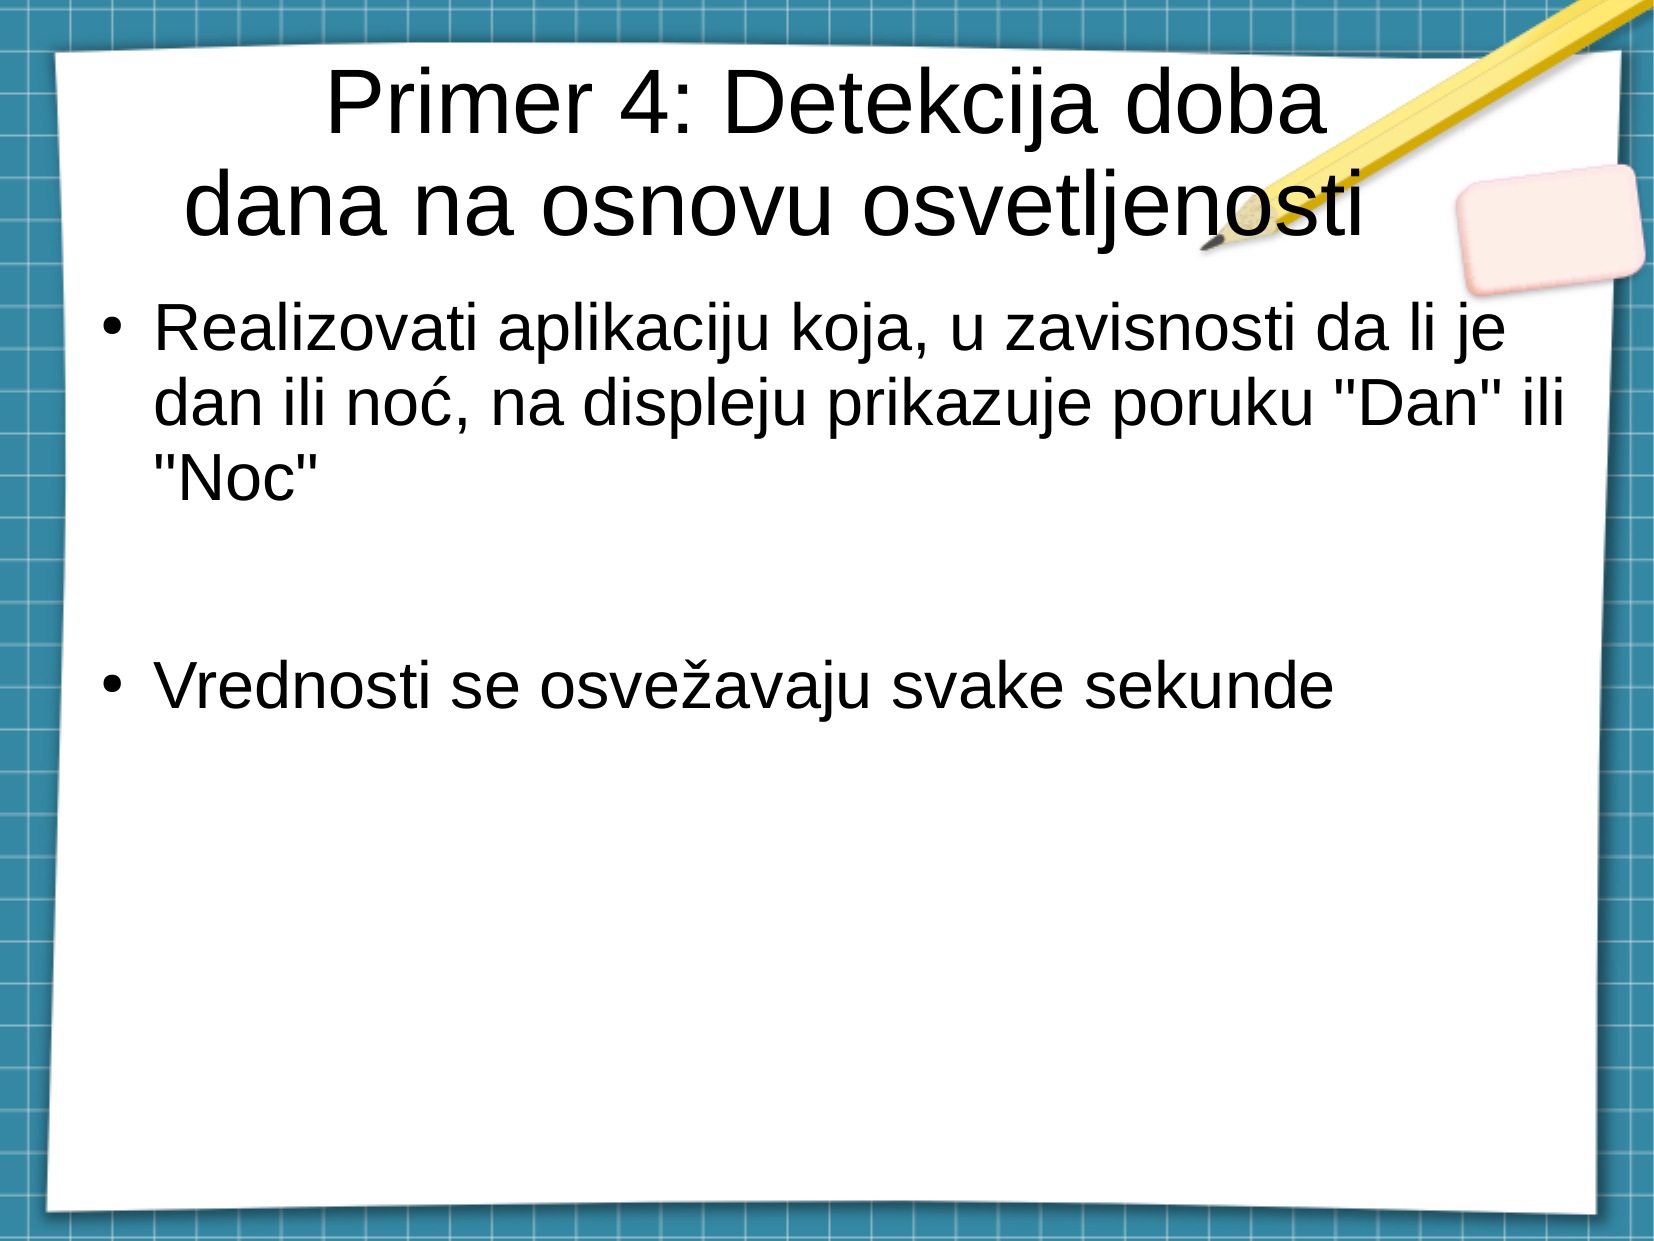

# Primer 4: Detekcija doba dana na osnovu osvetljenosti
Realizovati aplikaciju koja, u zavisnosti da li je dan ili noć, na displeju prikazuje poruku "Dan" ili "Noc"
Vrednosti se osvežavaju svake sekunde